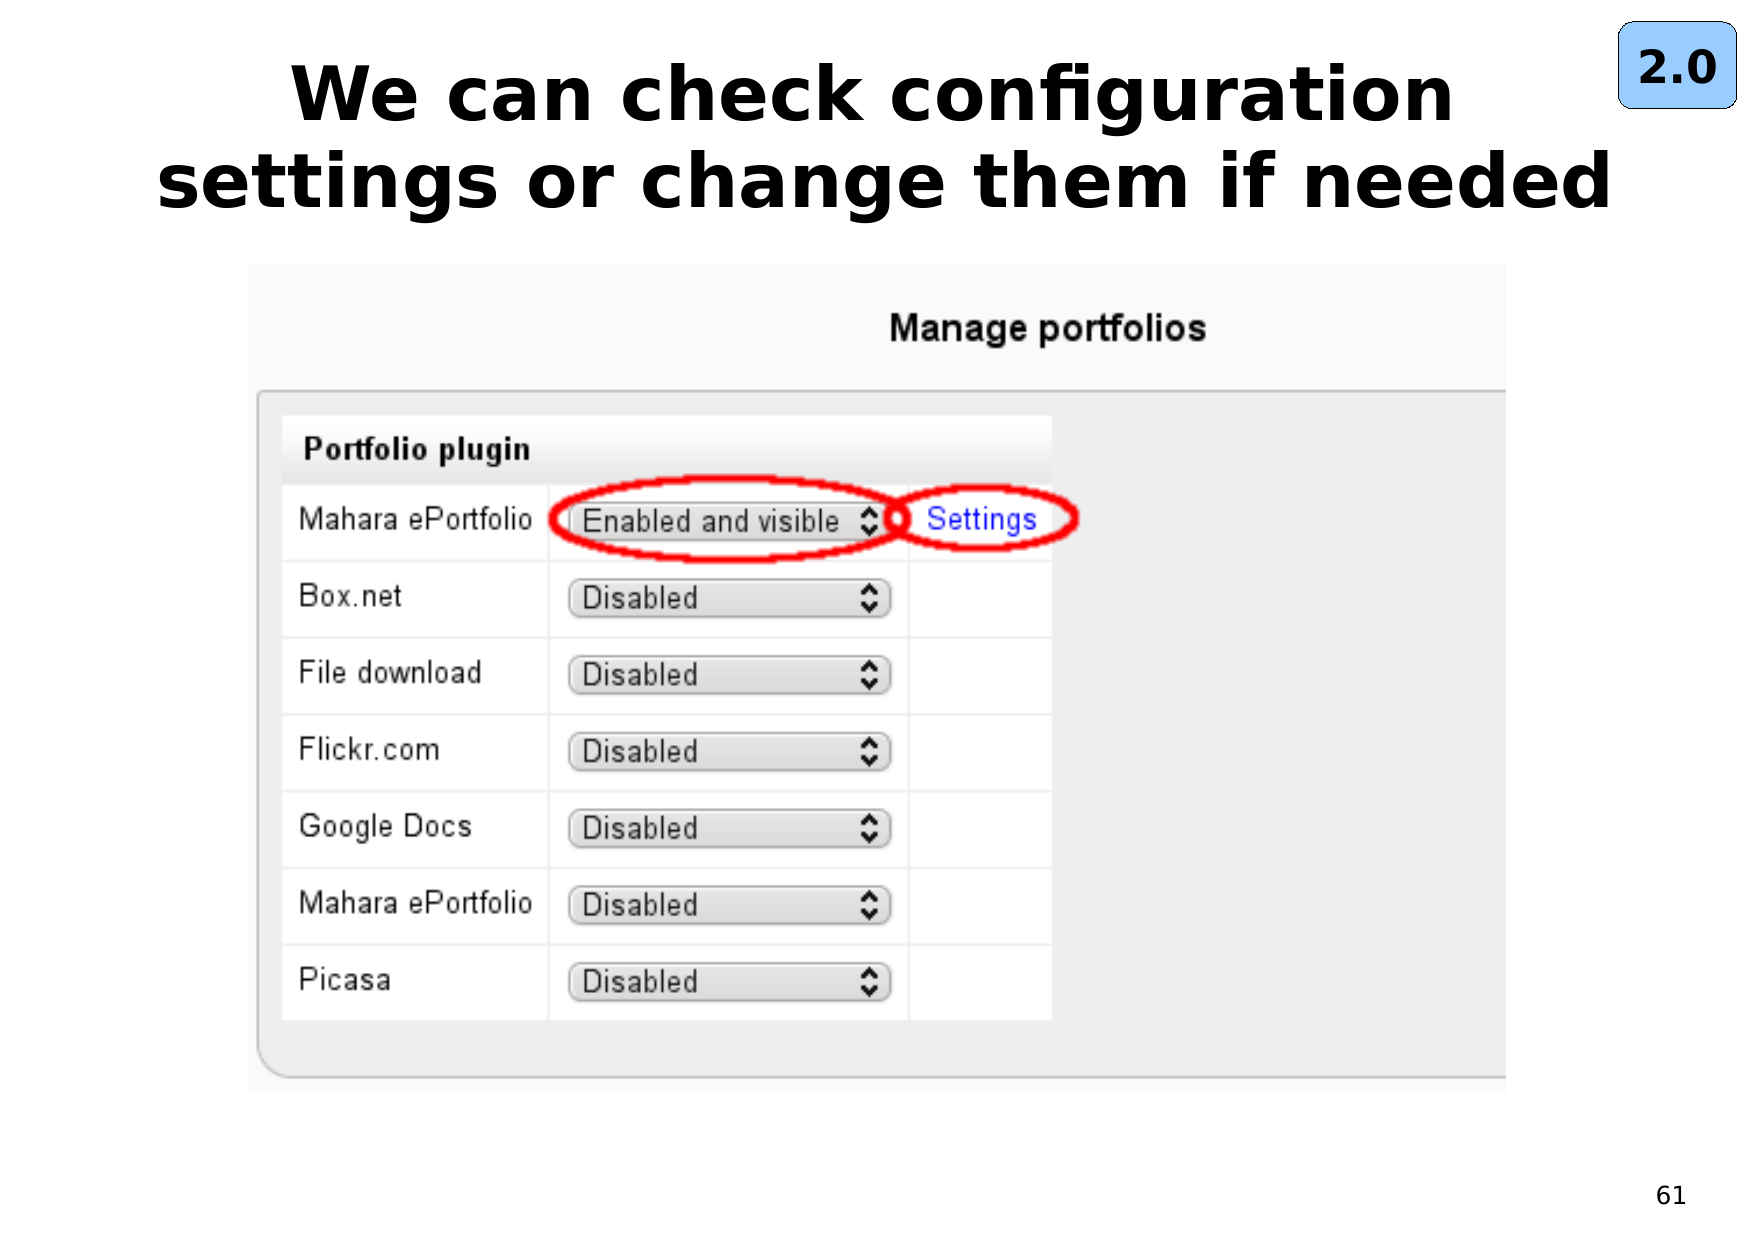

2.0
# We can check configuration settings or change them if needed
61